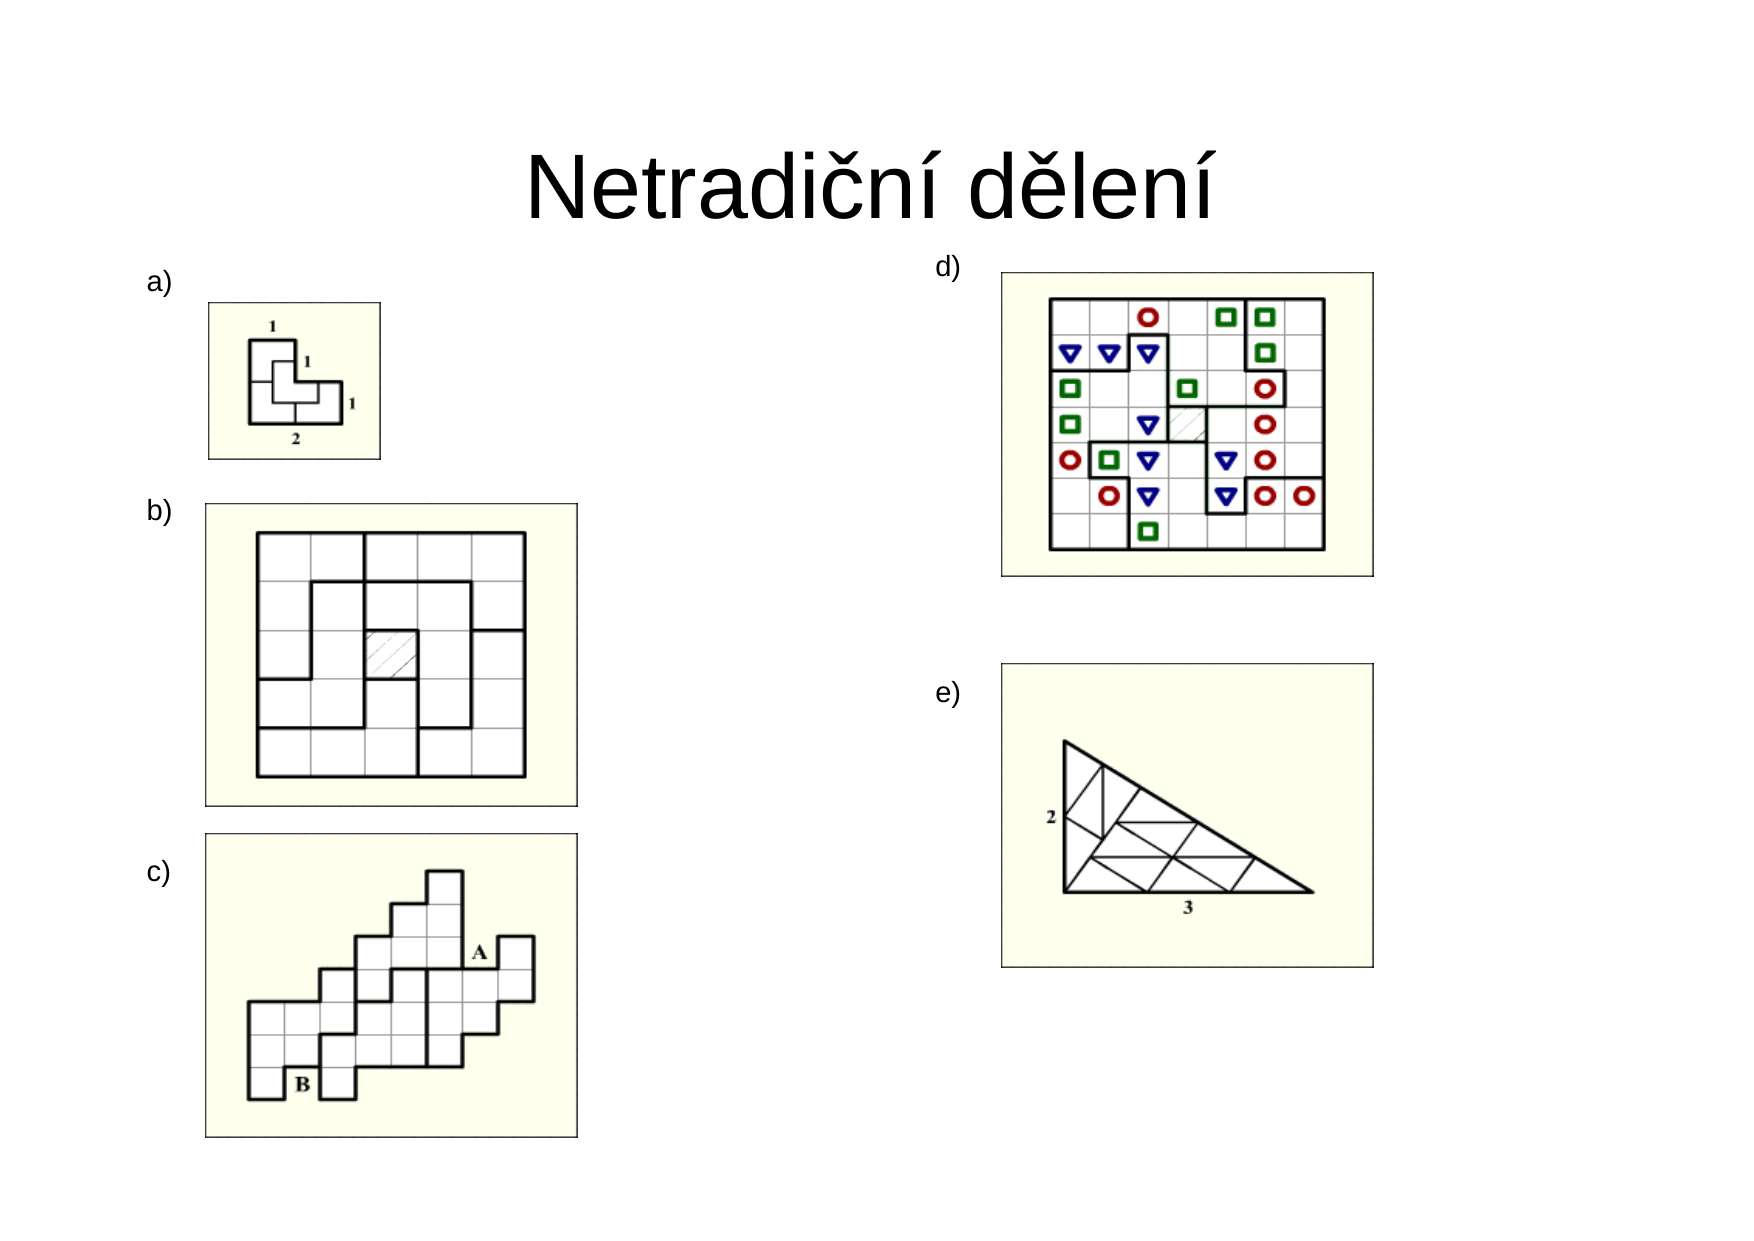

# Netradiční dělení
d)
e)
a)
b)
c)